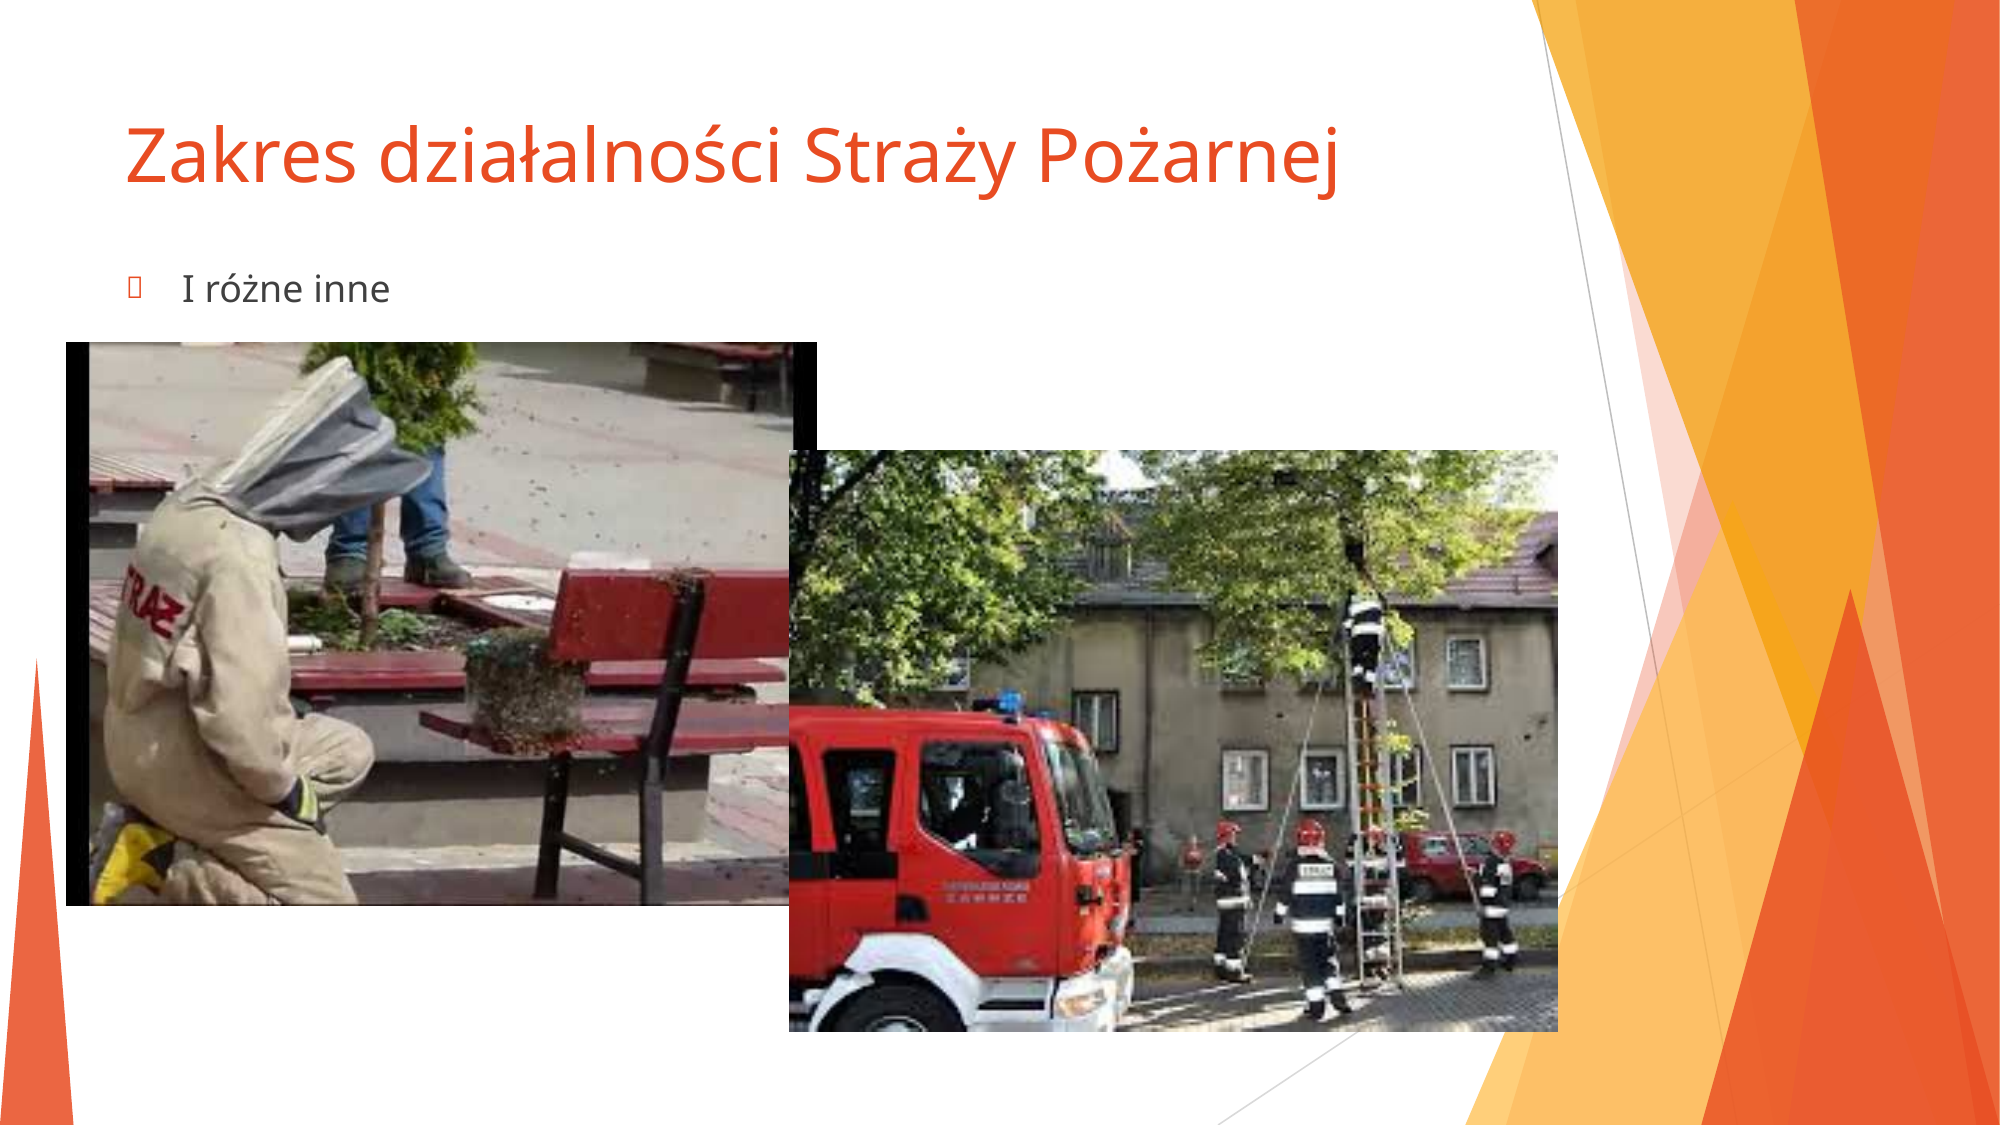

# Zakres działalności Straży Pożarnej
I różne inne